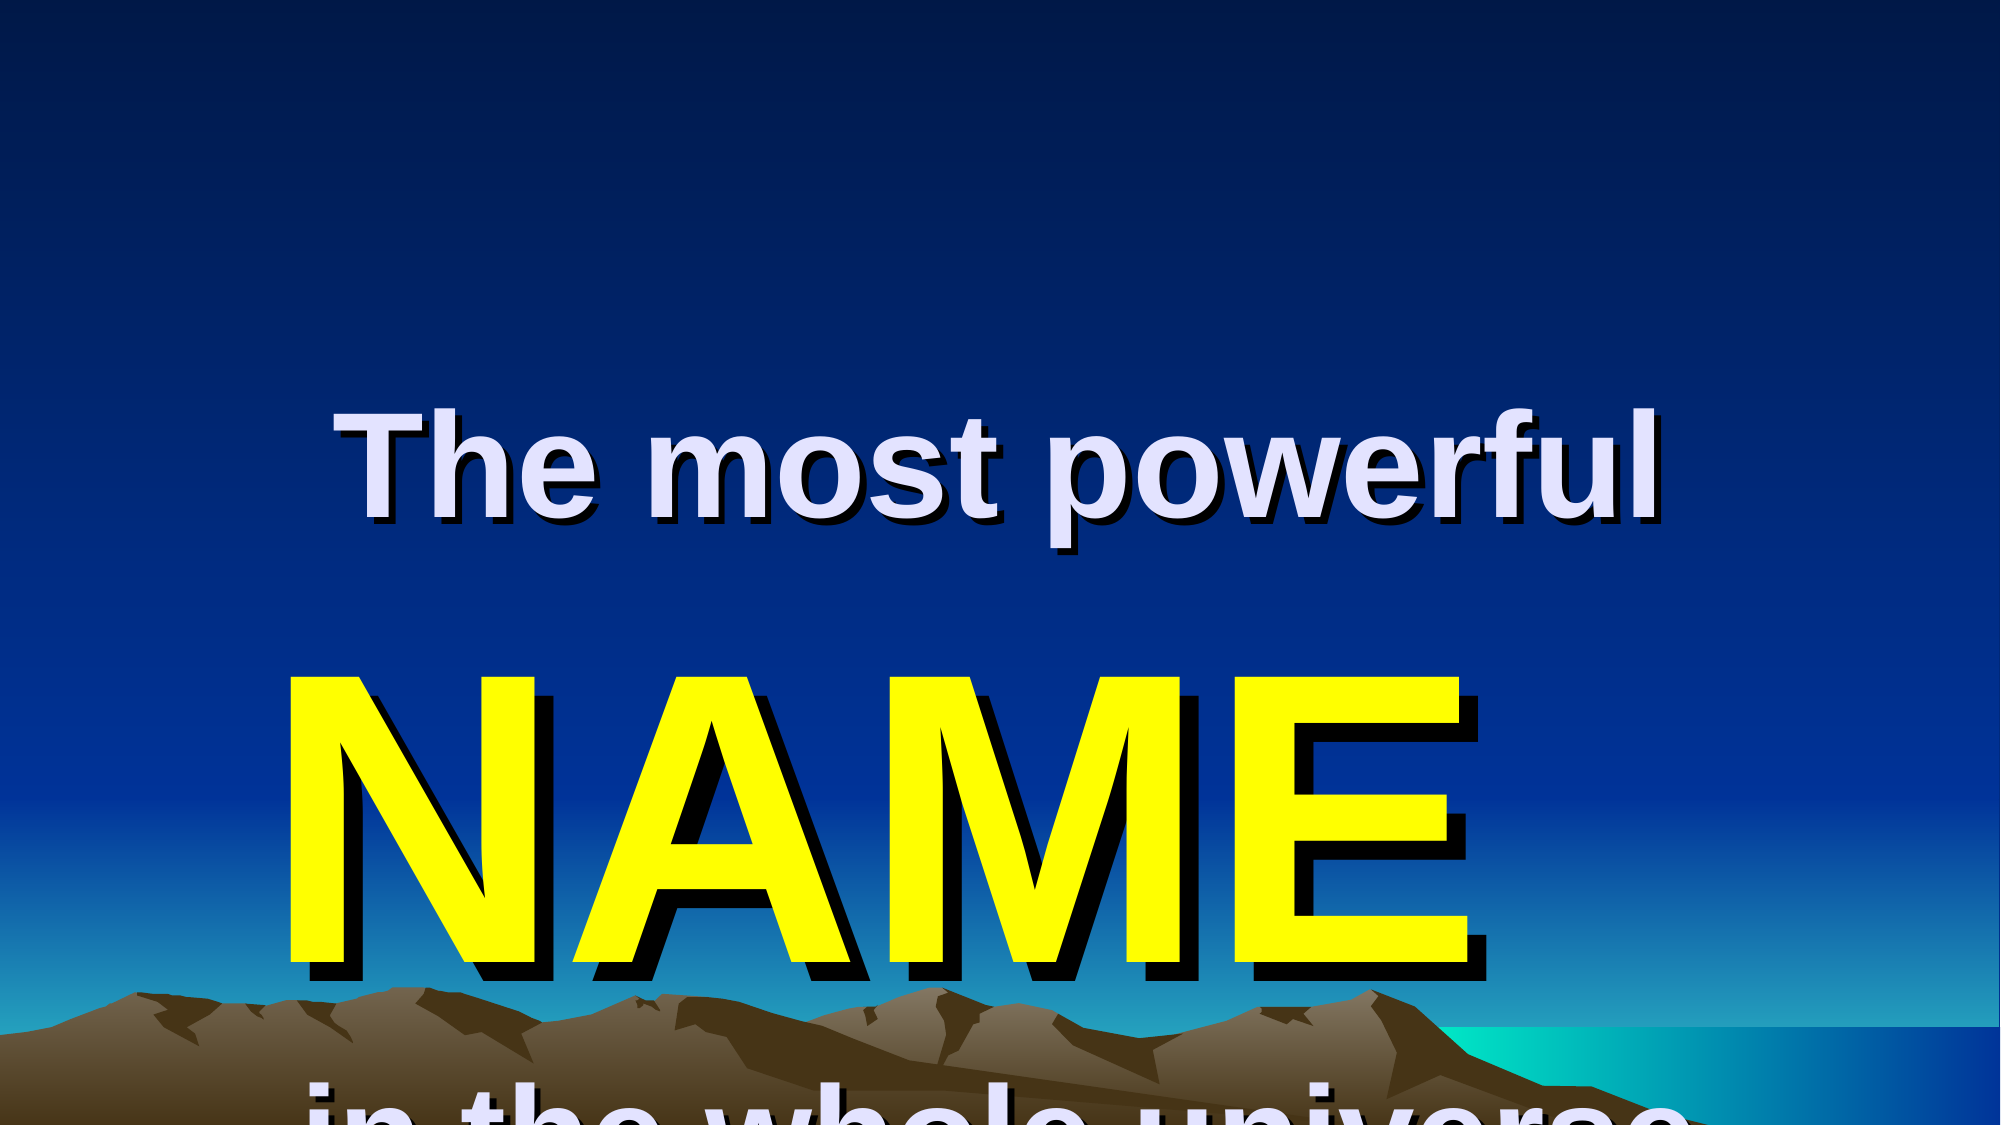

# The most powerful NAME in the whole universe